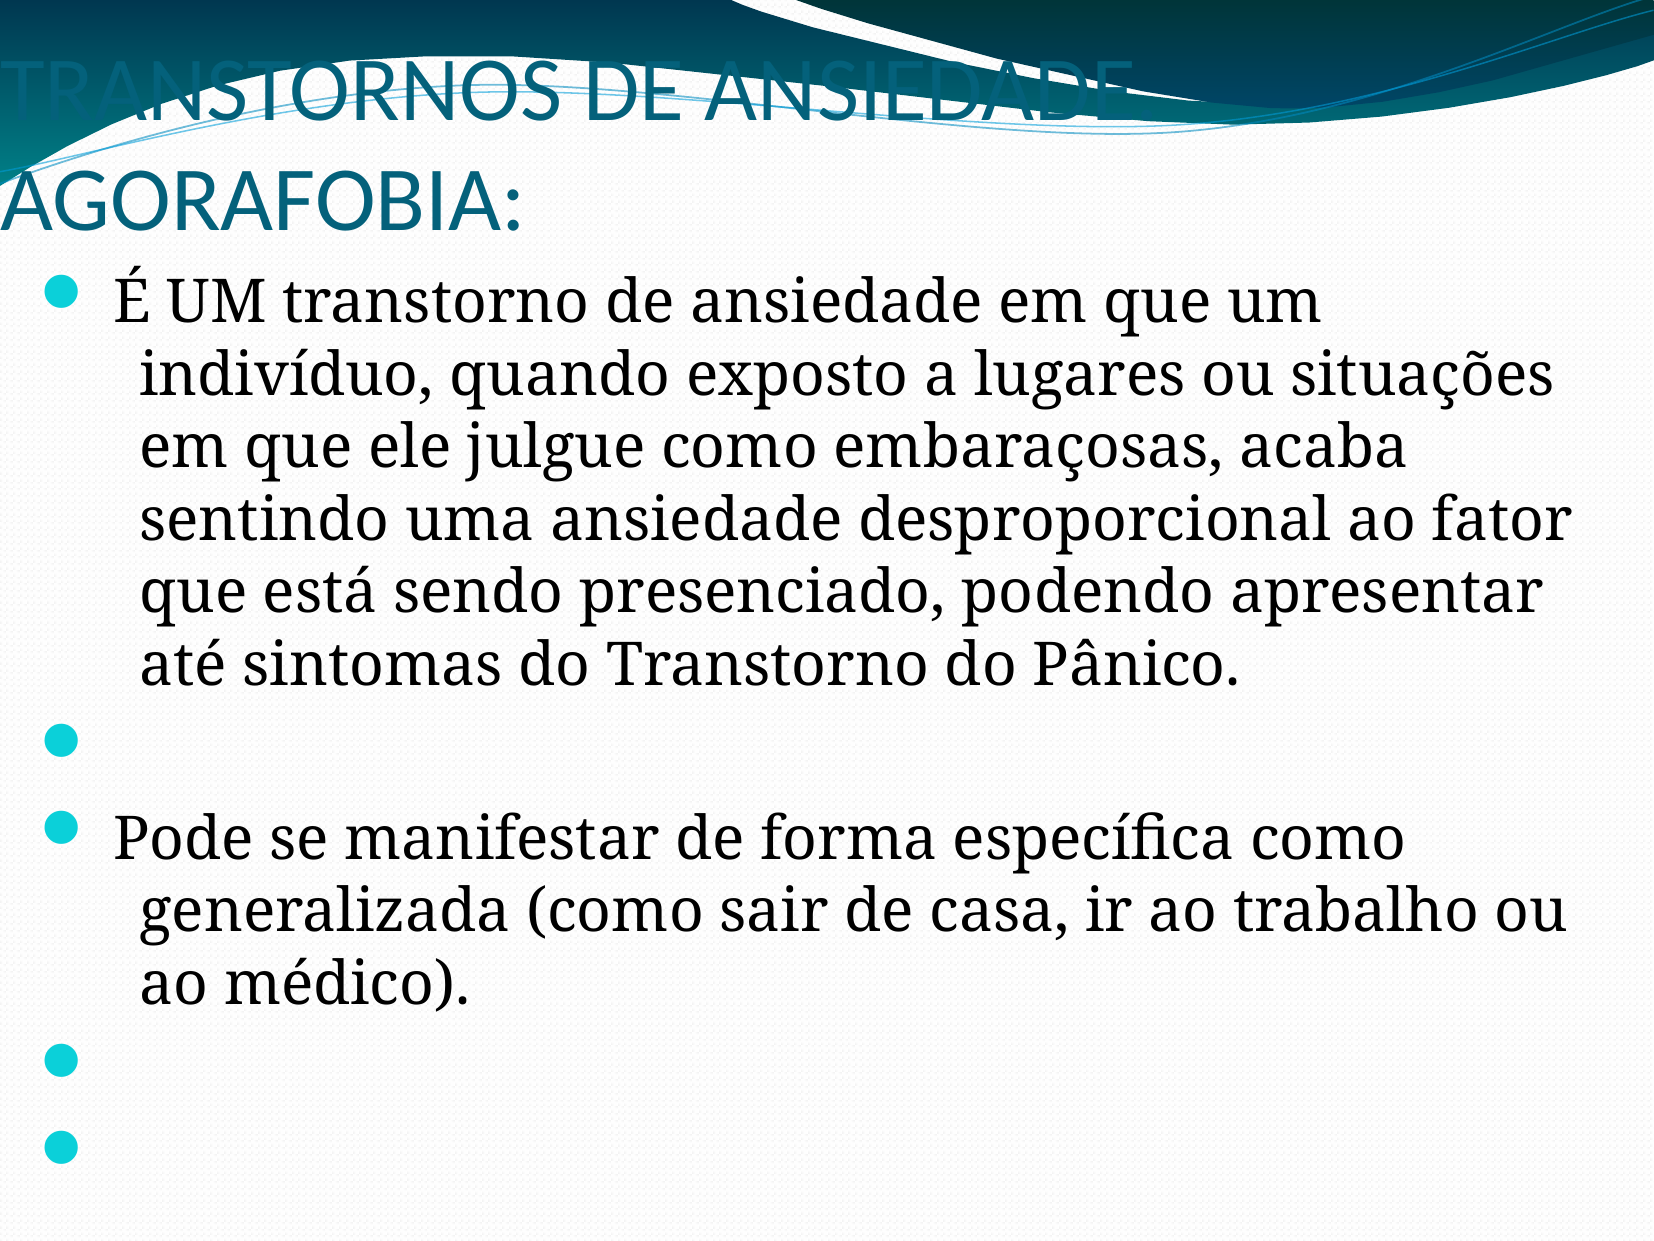

# TRANSTORNOS DE ANSIEDADE. AGORAFOBIA:
 É UM transtorno de ansiedade em que um indivíduo, quando exposto a lugares ou situações em que ele julgue como embaraçosas, acaba sentindo uma ansiedade desproporcional ao fator que está sendo presenciado, podendo apresentar até sintomas do Transtorno do Pânico.
 Pode se manifestar de forma específica como generalizada (como sair de casa, ir ao trabalho ou ao médico).